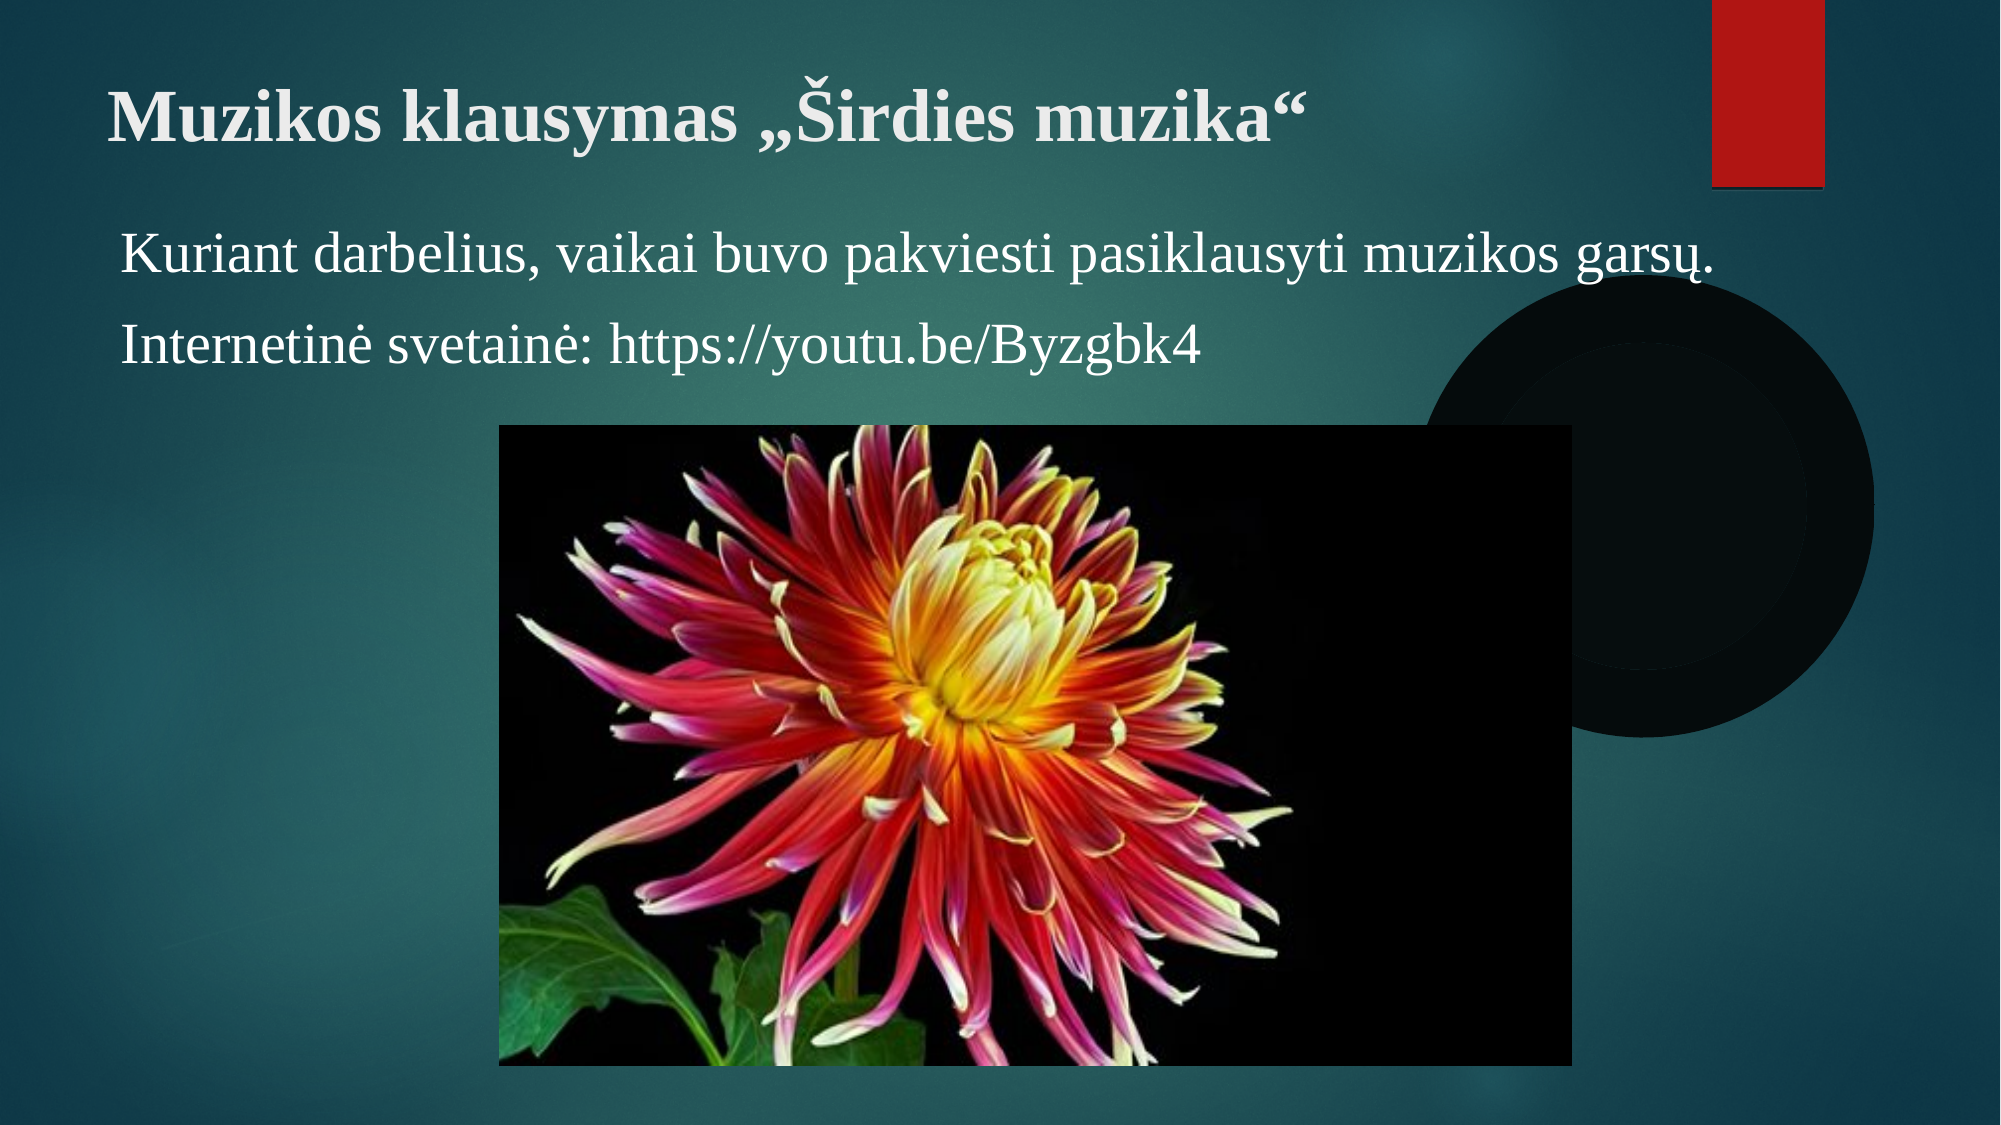

# Muzikos klausymas „Širdies muzika“
Kuriant darbelius, vaikai buvo pakviesti pasiklausyti muzikos garsų.
Internetinė svetainė: https://youtu.be/Byzgbk4